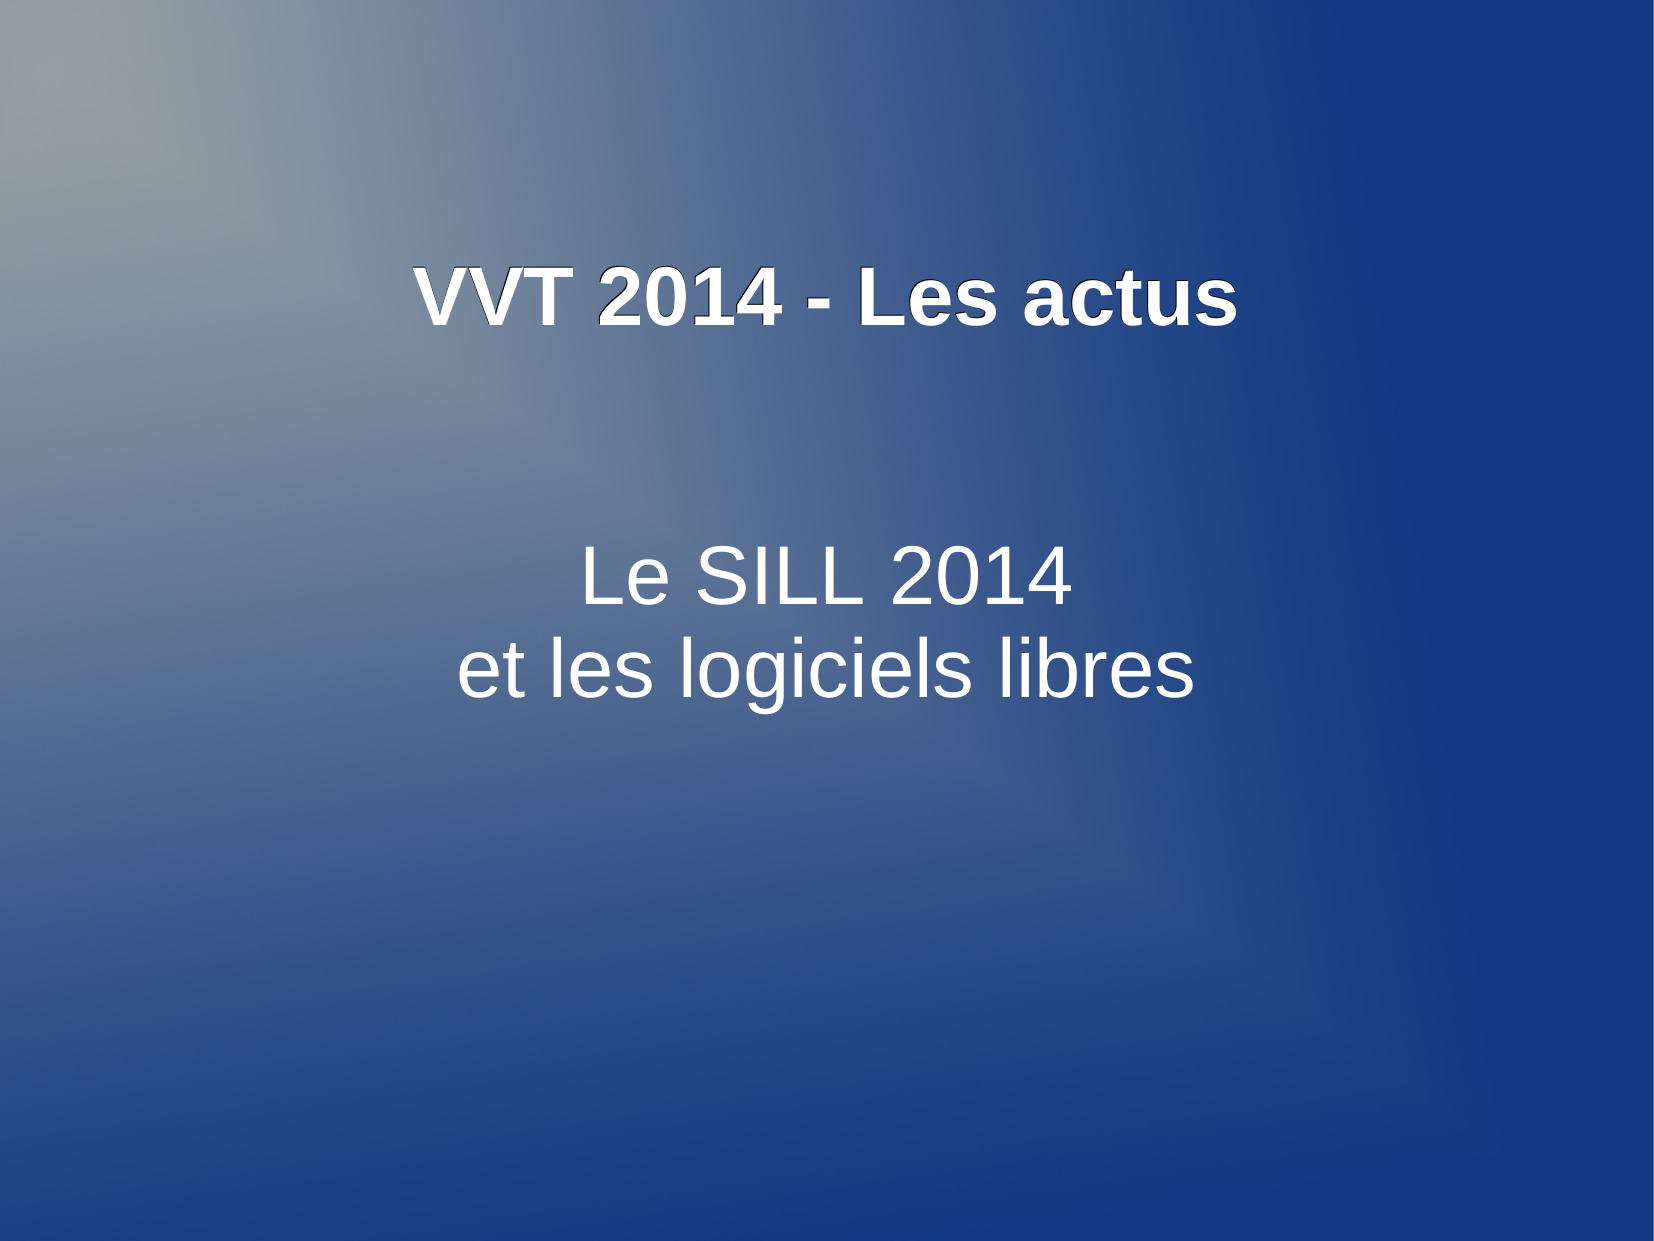

# VVT 2014 - Les actus
Le SILL 2014
et les logiciels libres